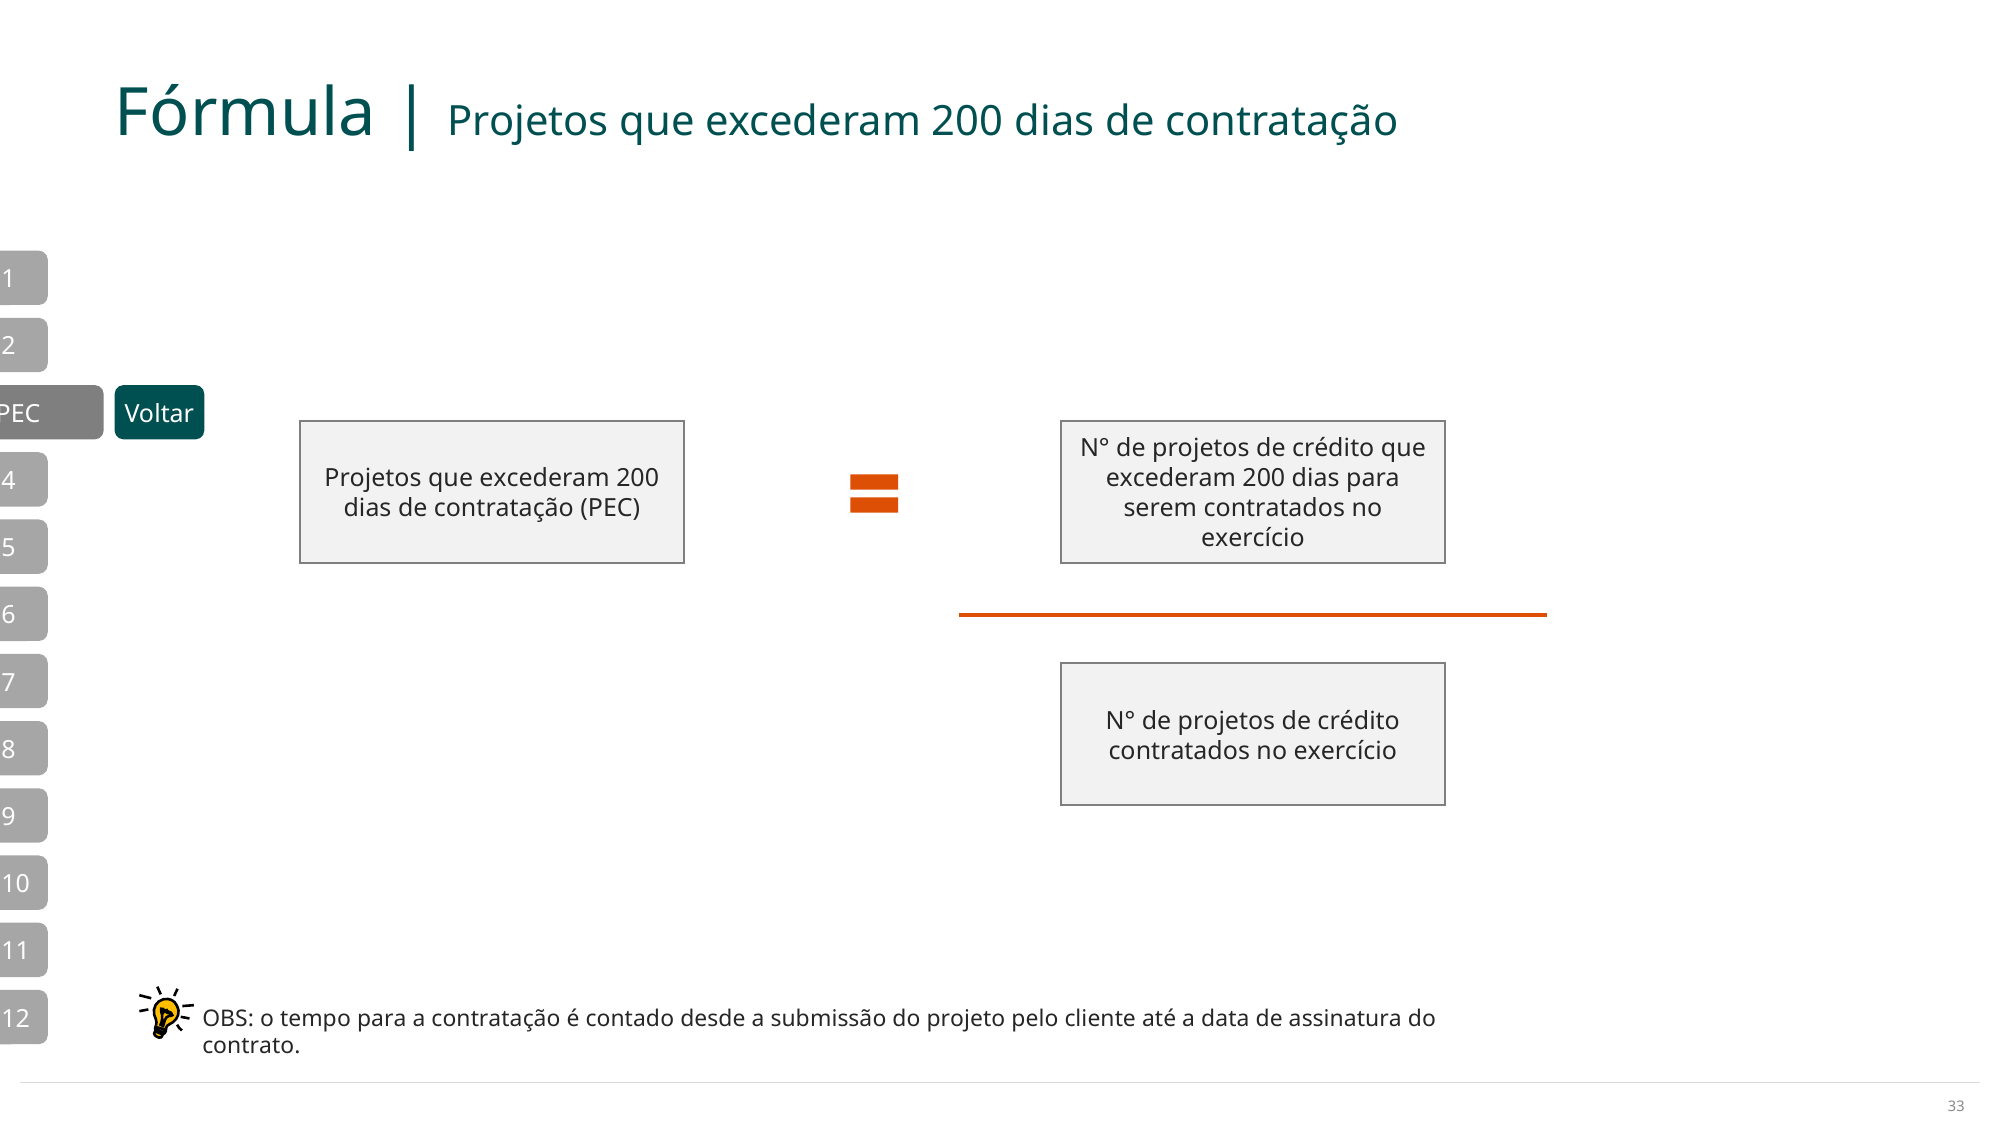

# Fórmula | Projetos que excederam 200 dias de contratação
1
2
PEC
Voltar
Projetos que excederam 200 dias de contratação (PEC)
N° de projetos de crédito que excederam 200 dias para serem contratados no exercício
4
5
6
7
N° de projetos de crédito contratados no exercício
8
9
10
11
12
OBS: o tempo para a contratação é contado desde a submissão do projeto pelo cliente até a data de assinatura do contrato.